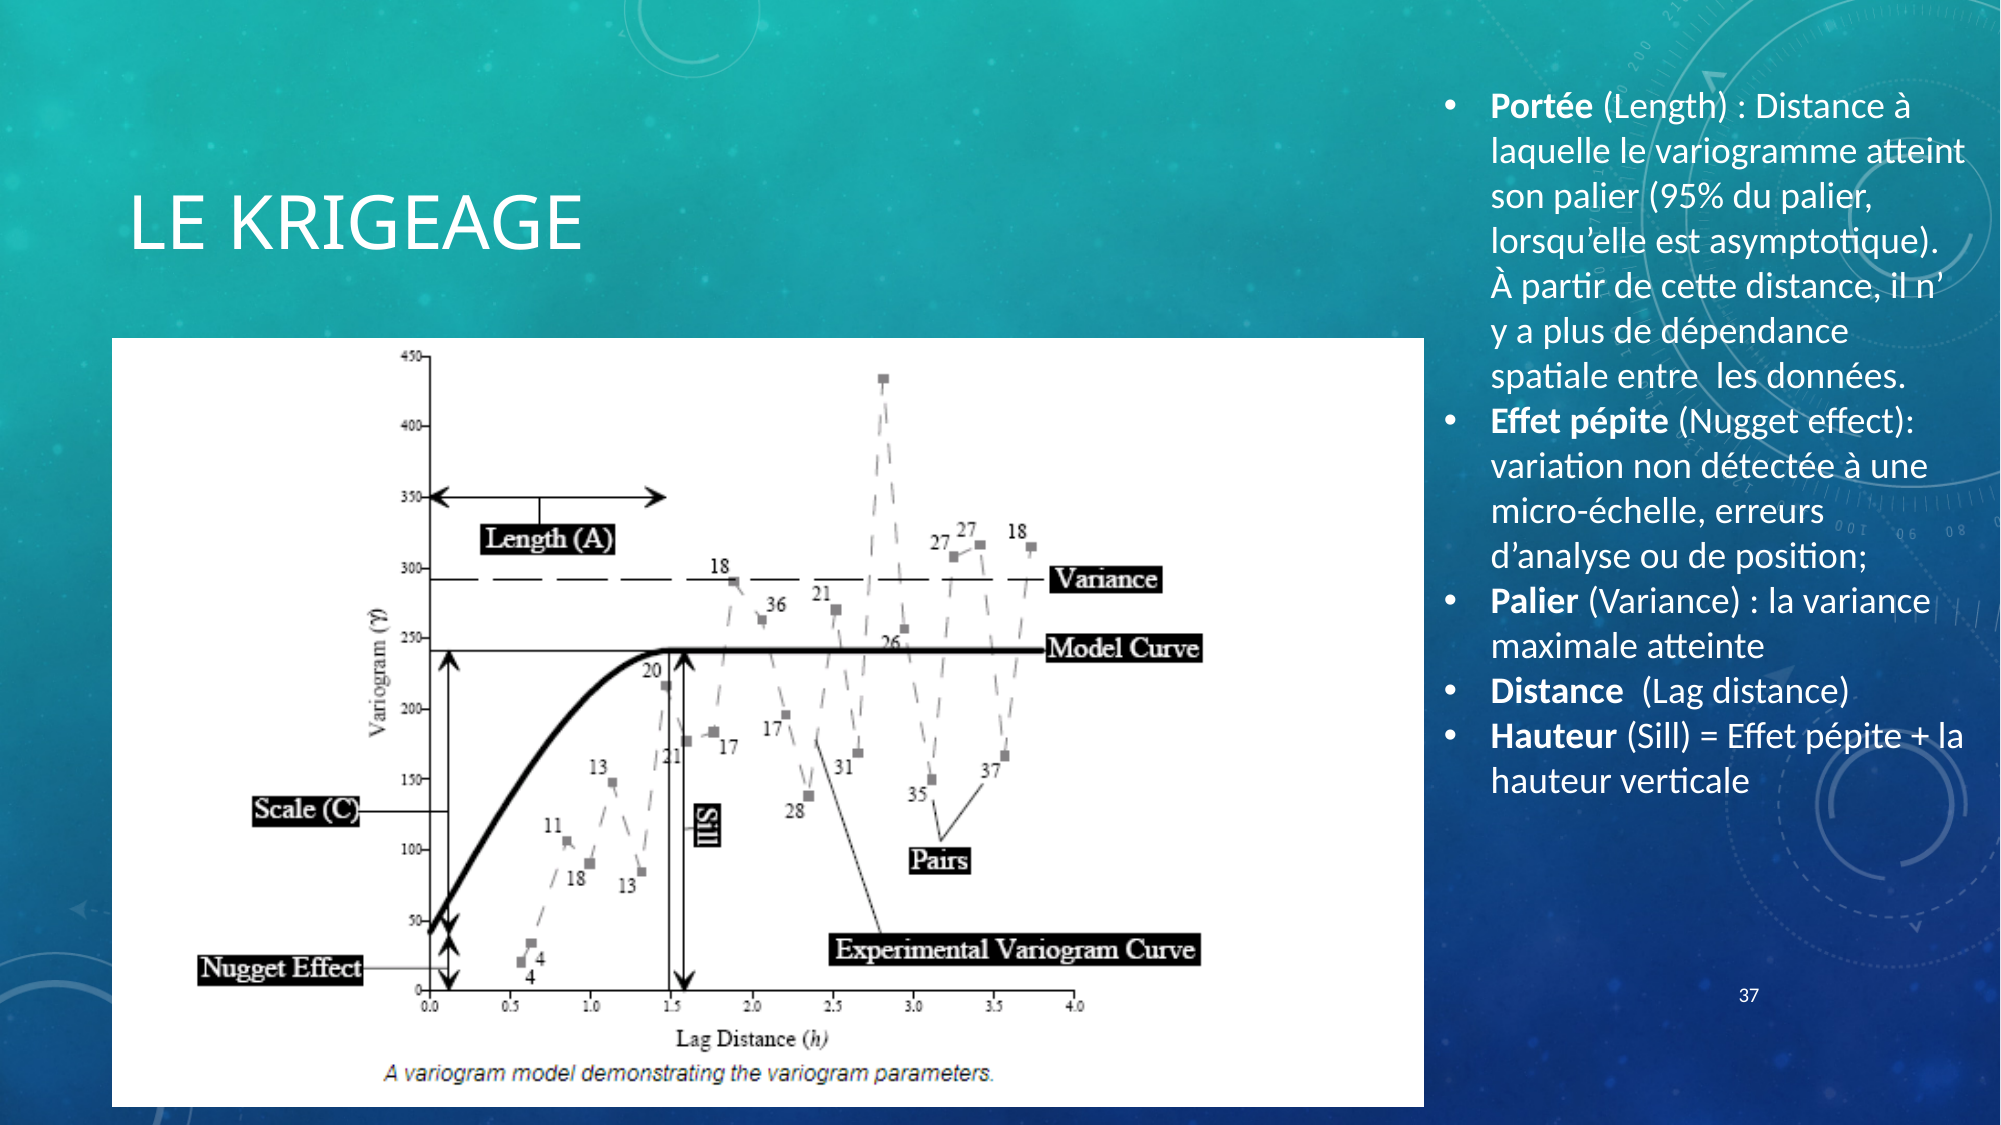

Portée (Length) : Distance à laquelle le variogramme atteint son palier (95% du palier, lorsqu’elle est asymptotique). À partir de cette distance, il n’ y a plus de dépendance spatiale entre les données.
Effet pépite (Nugget effect): variation non détectée à une micro-échelle, erreurs d’analyse ou de position;
Palier (Variance) : la variance maximale atteinte
Distance (Lag distance)
Hauteur (Sill) = Effet pépite + la hauteur verticale
# Le krigeage